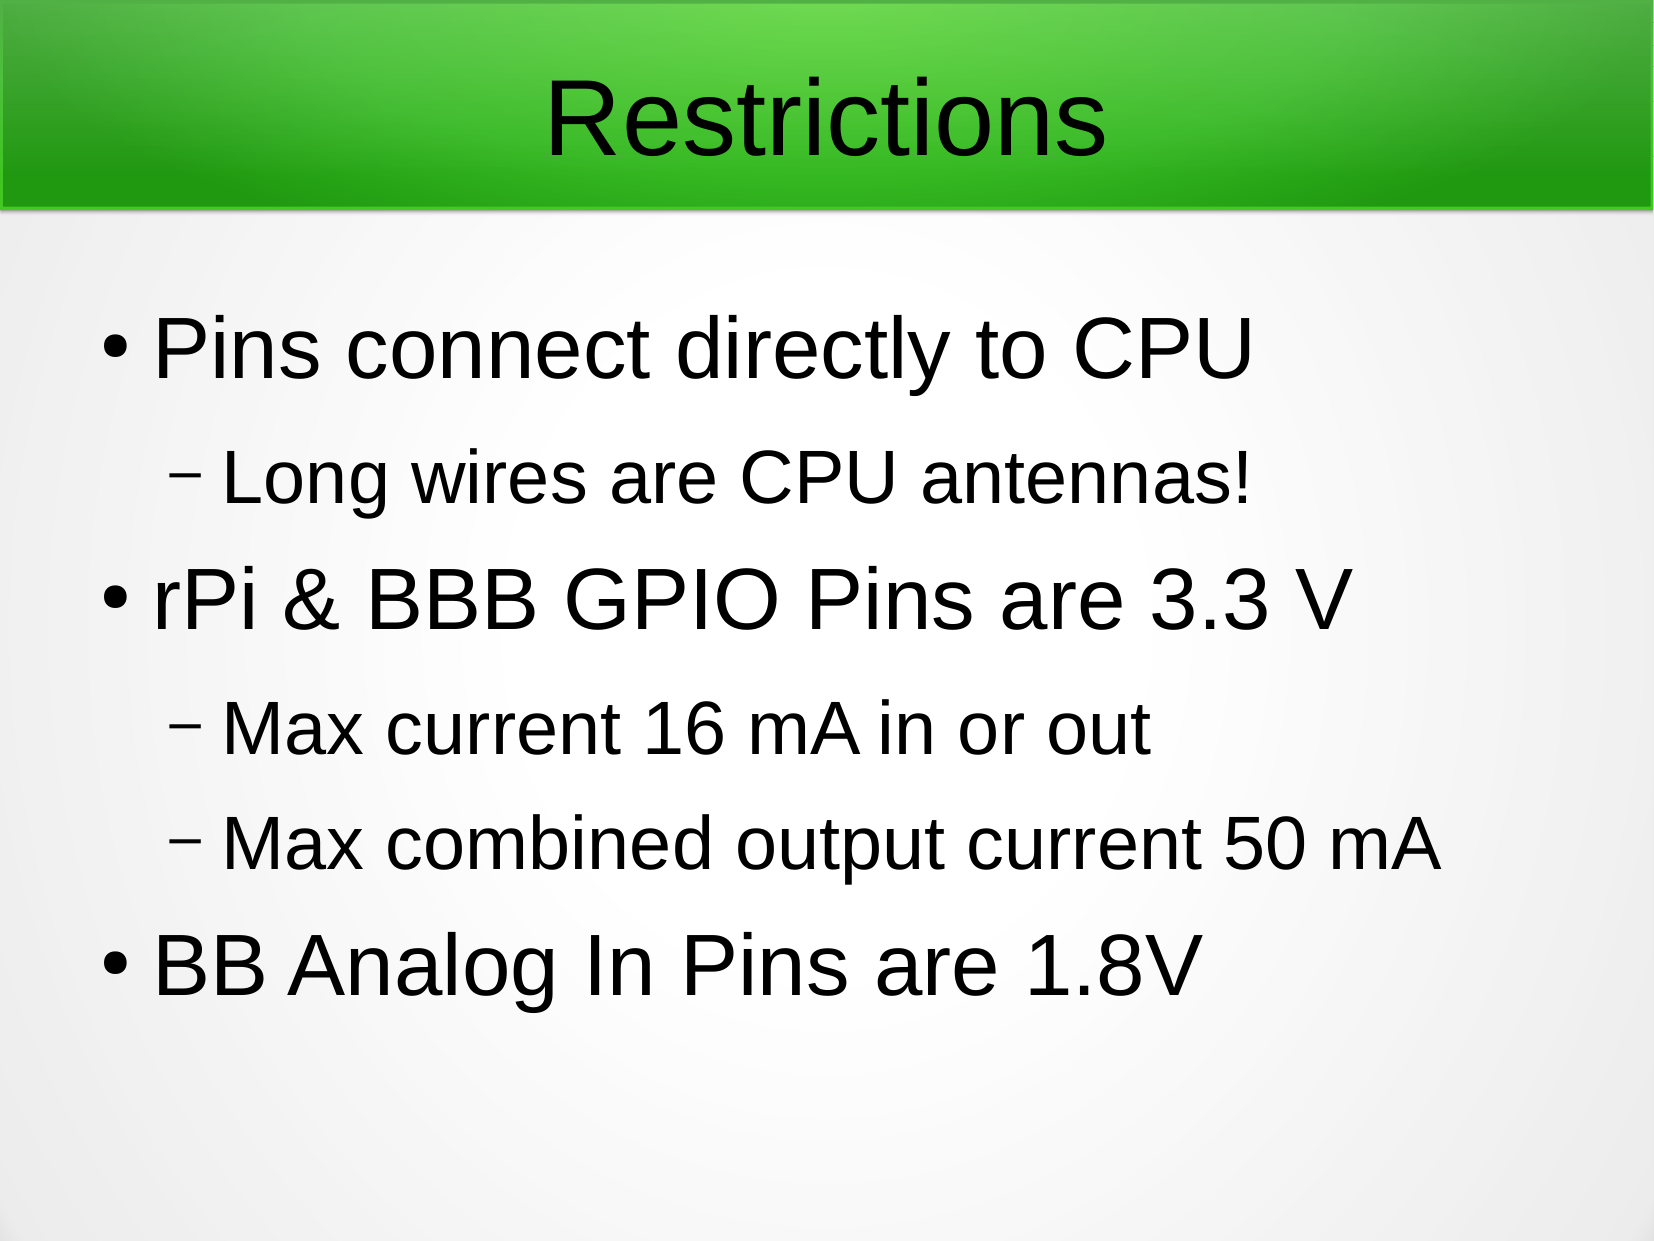

# Restrictions
Pins connect directly to CPU
Long wires are CPU antennas!
rPi & BBB GPIO Pins are 3.3 V
Max current 16 mA in or out
Max combined output current 50 mA
BB Analog In Pins are 1.8V